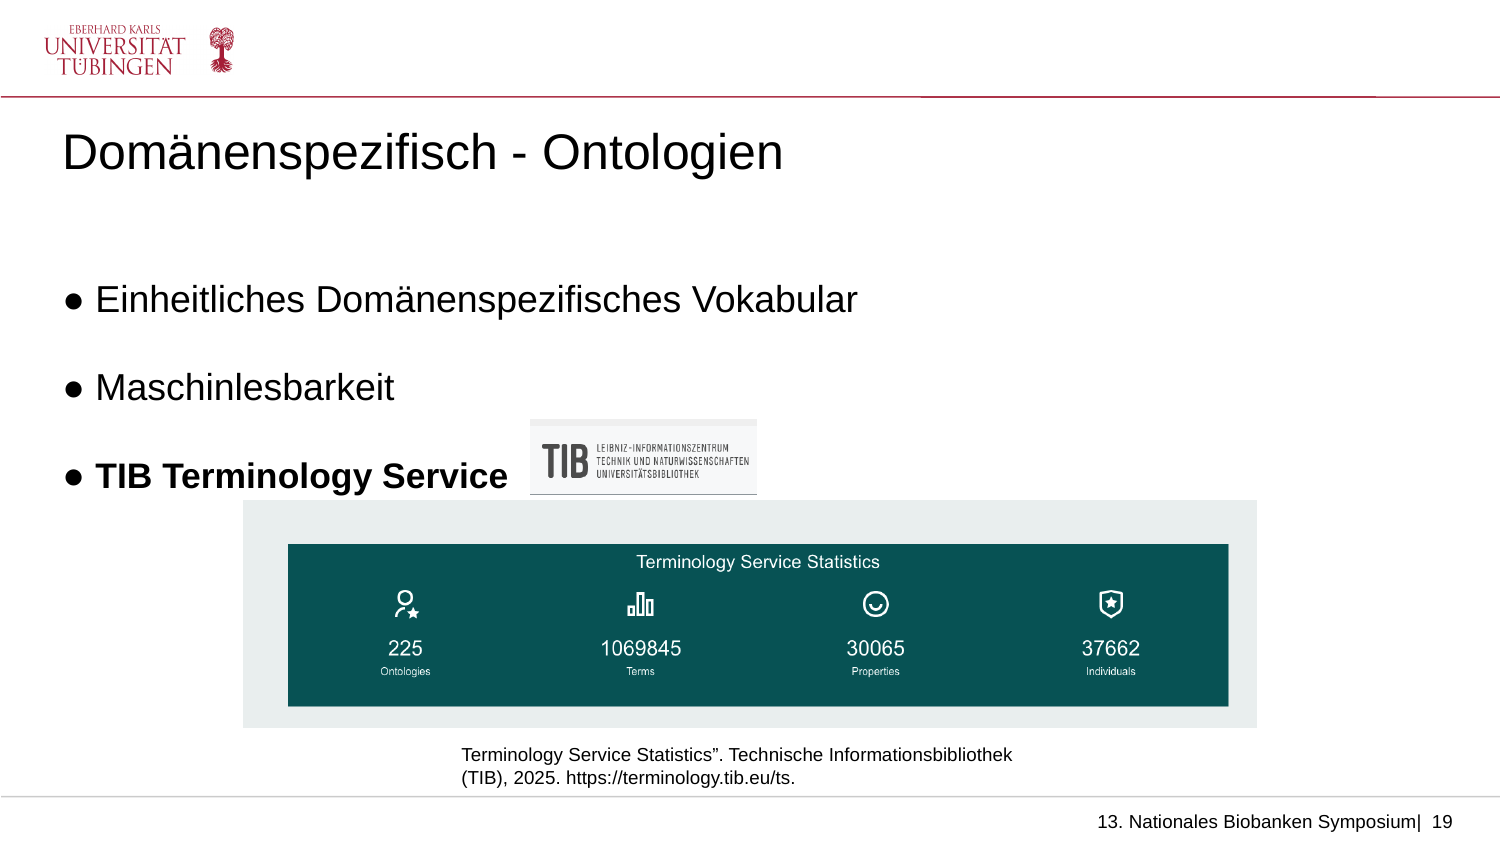

# Domänenspezifisch - Ontologien
● Einheitliches Domänenspezifisches Vokabular
● Maschinlesbarkeit
● TIB Terminology Service
Terminology Service Statistics”. Technische Informationsbibliothek (TIB), 2025. https://terminology.tib.eu/ts.